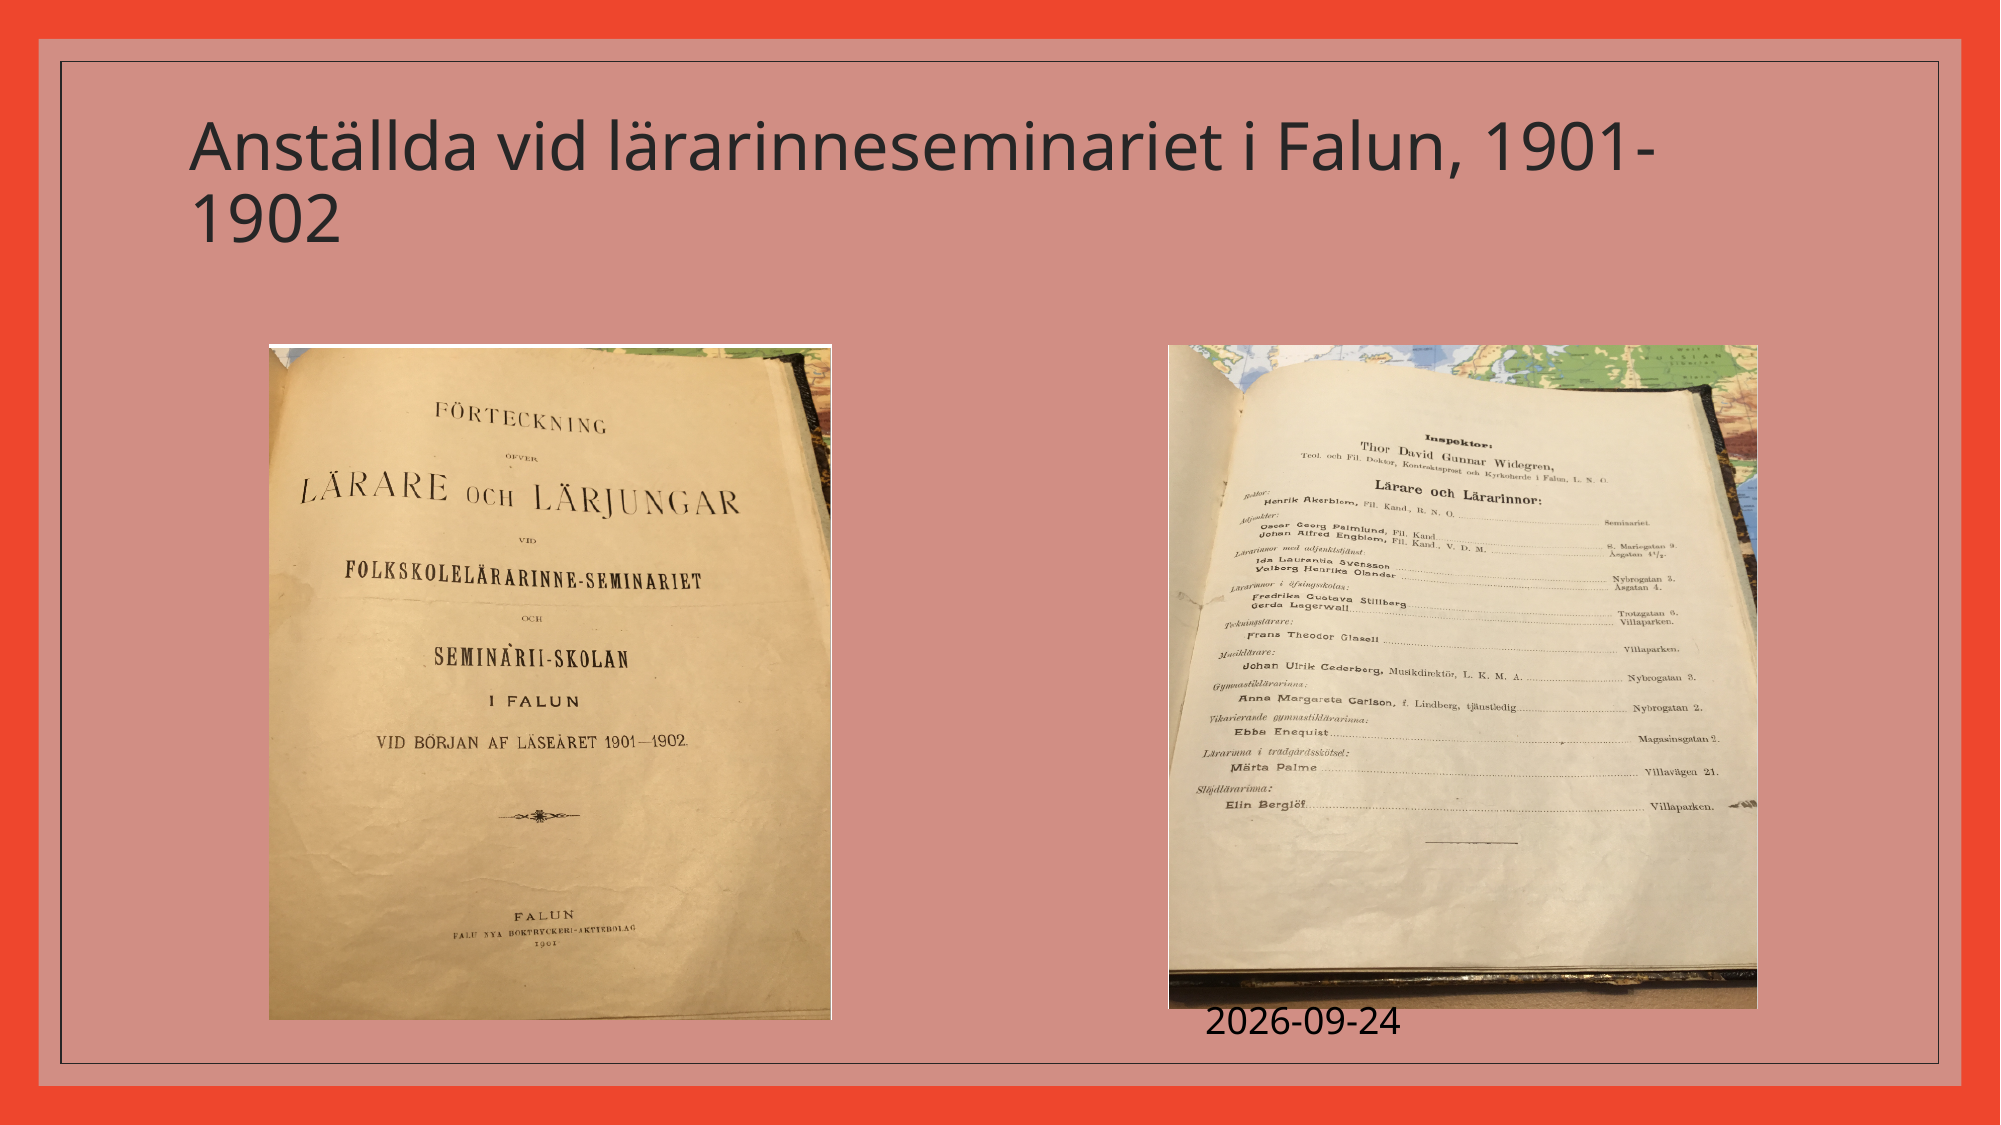

# Anställda vid lärarinneseminariet i Falun, 1901-1902